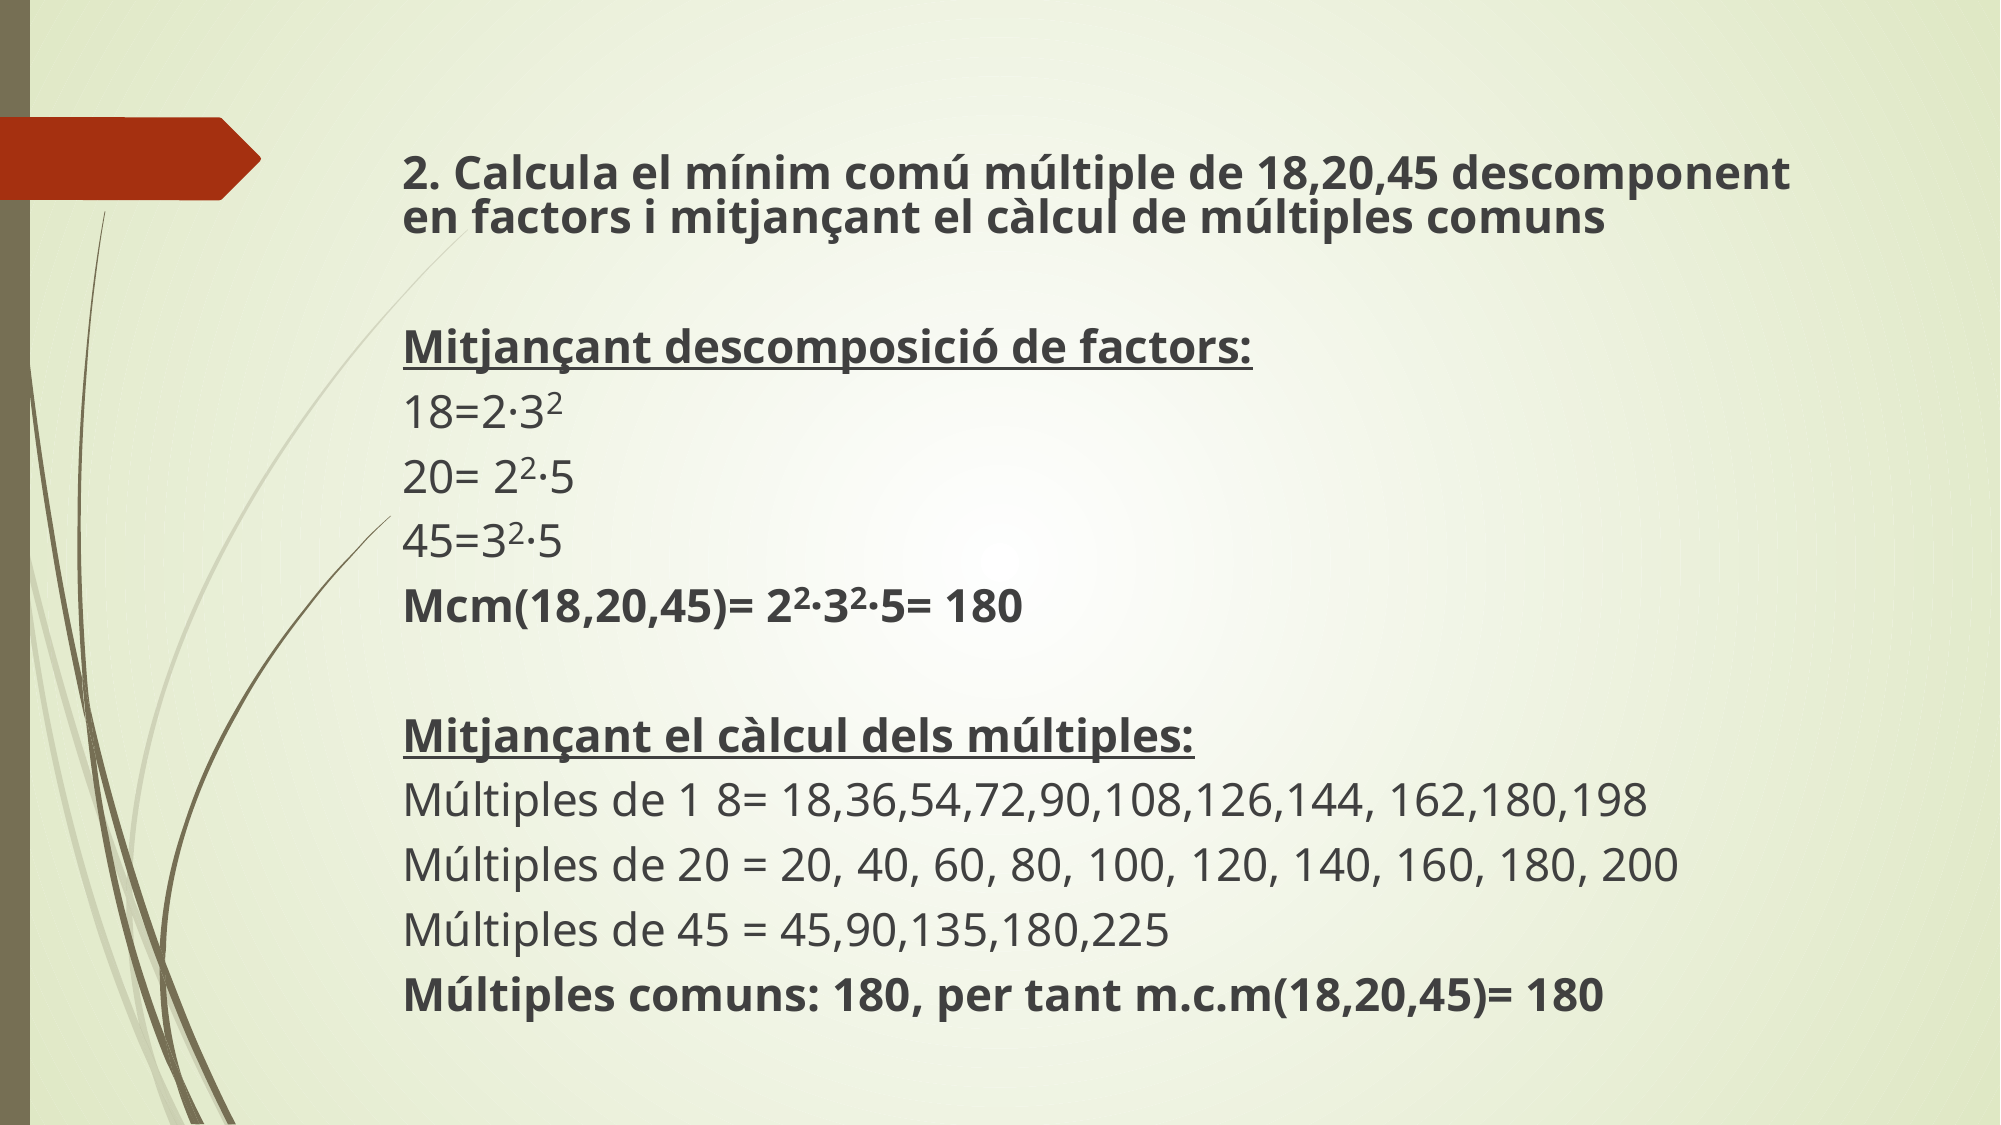

# 2. Calcula el mínim comú múltiple de 18,20,45 descomponent en factors i mitjançant el càlcul de múltiples comuns
Mitjançant descomposició de factors:
18=2·32
20= 22·5
45=32·5
Mcm(18,20,45)= 22·32·5= 180
Mitjançant el càlcul dels múltiples:
Múltiples de 1 8= 18,36,54,72,90,108,126,144, 162,180,198
Múltiples de 20 = 20, 40, 60, 80, 100, 120, 140, 160, 180, 200
Múltiples de 45 = 45,90,135,180,225
Múltiples comuns: 180, per tant m.c.m(18,20,45)= 180